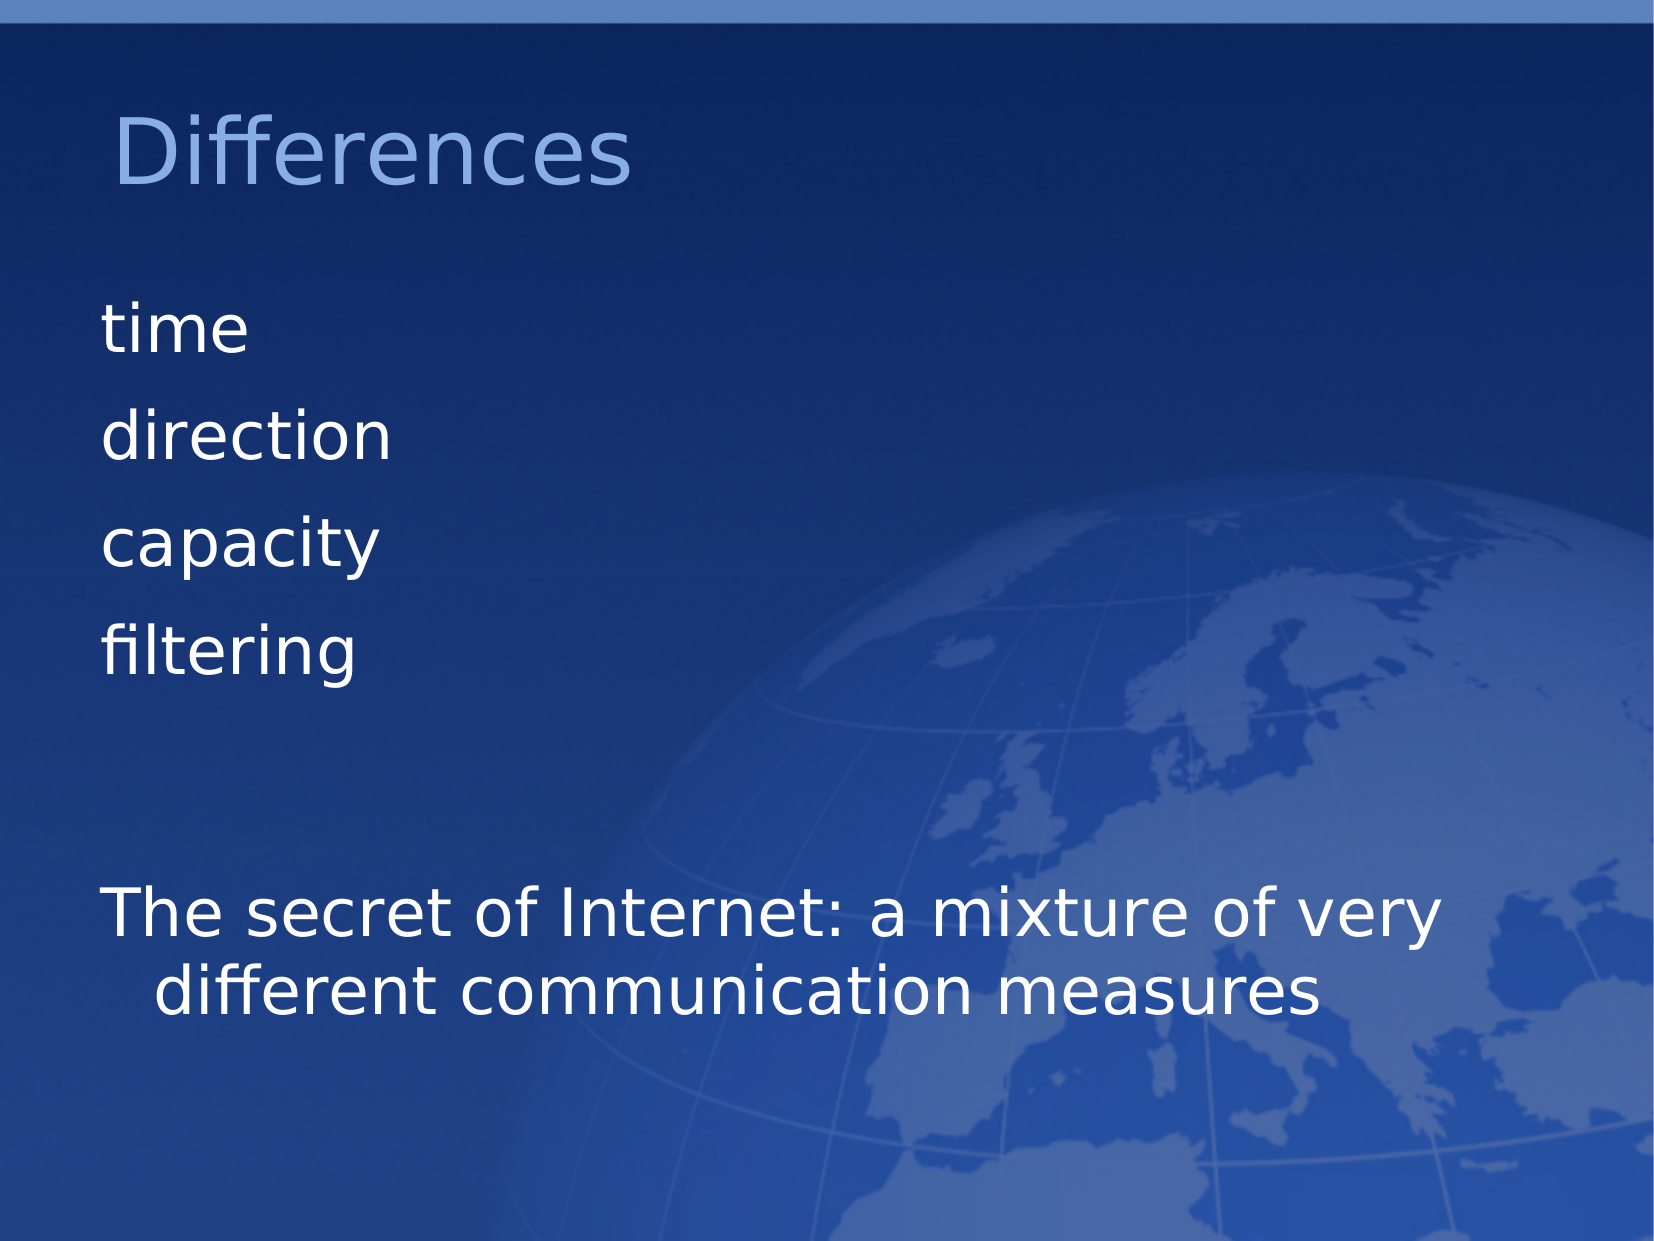

# Differences
time
direction
capacity
filtering
The secret of Internet: a mixture of very different communication measures